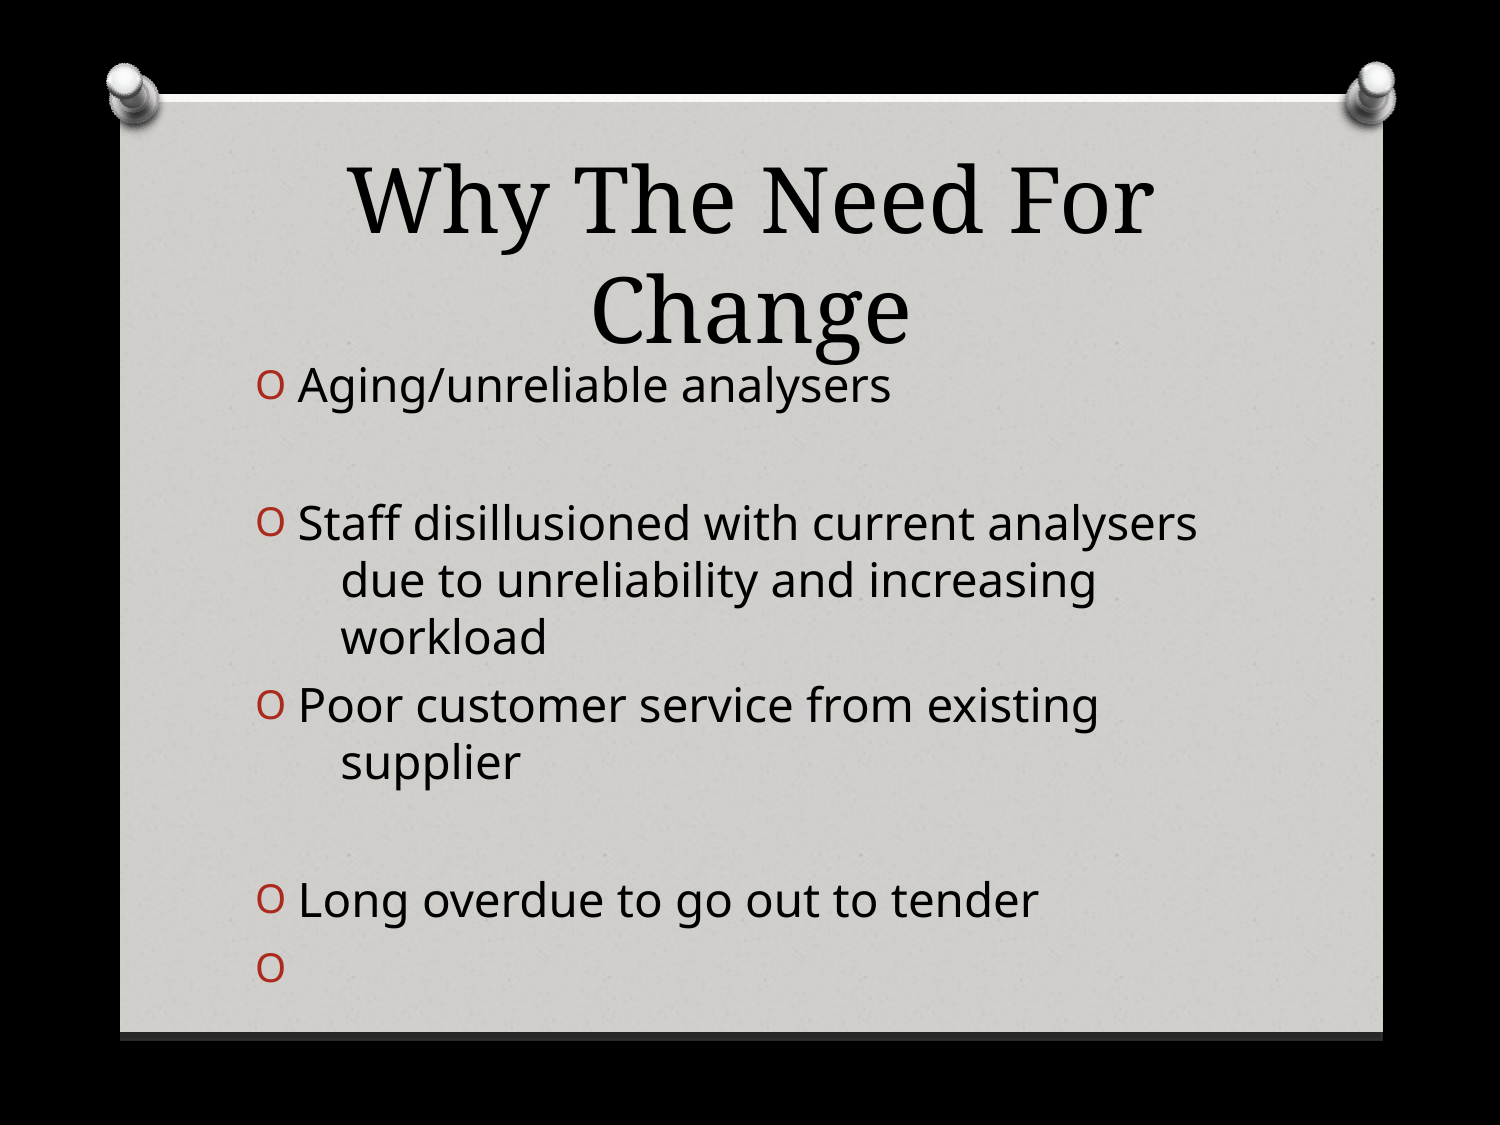

# Why The Need For Change
Aging/unreliable analysers
Staff disillusioned with current analysers due to unreliability and increasing workload
Poor customer service from existing supplier
Long overdue to go out to tender